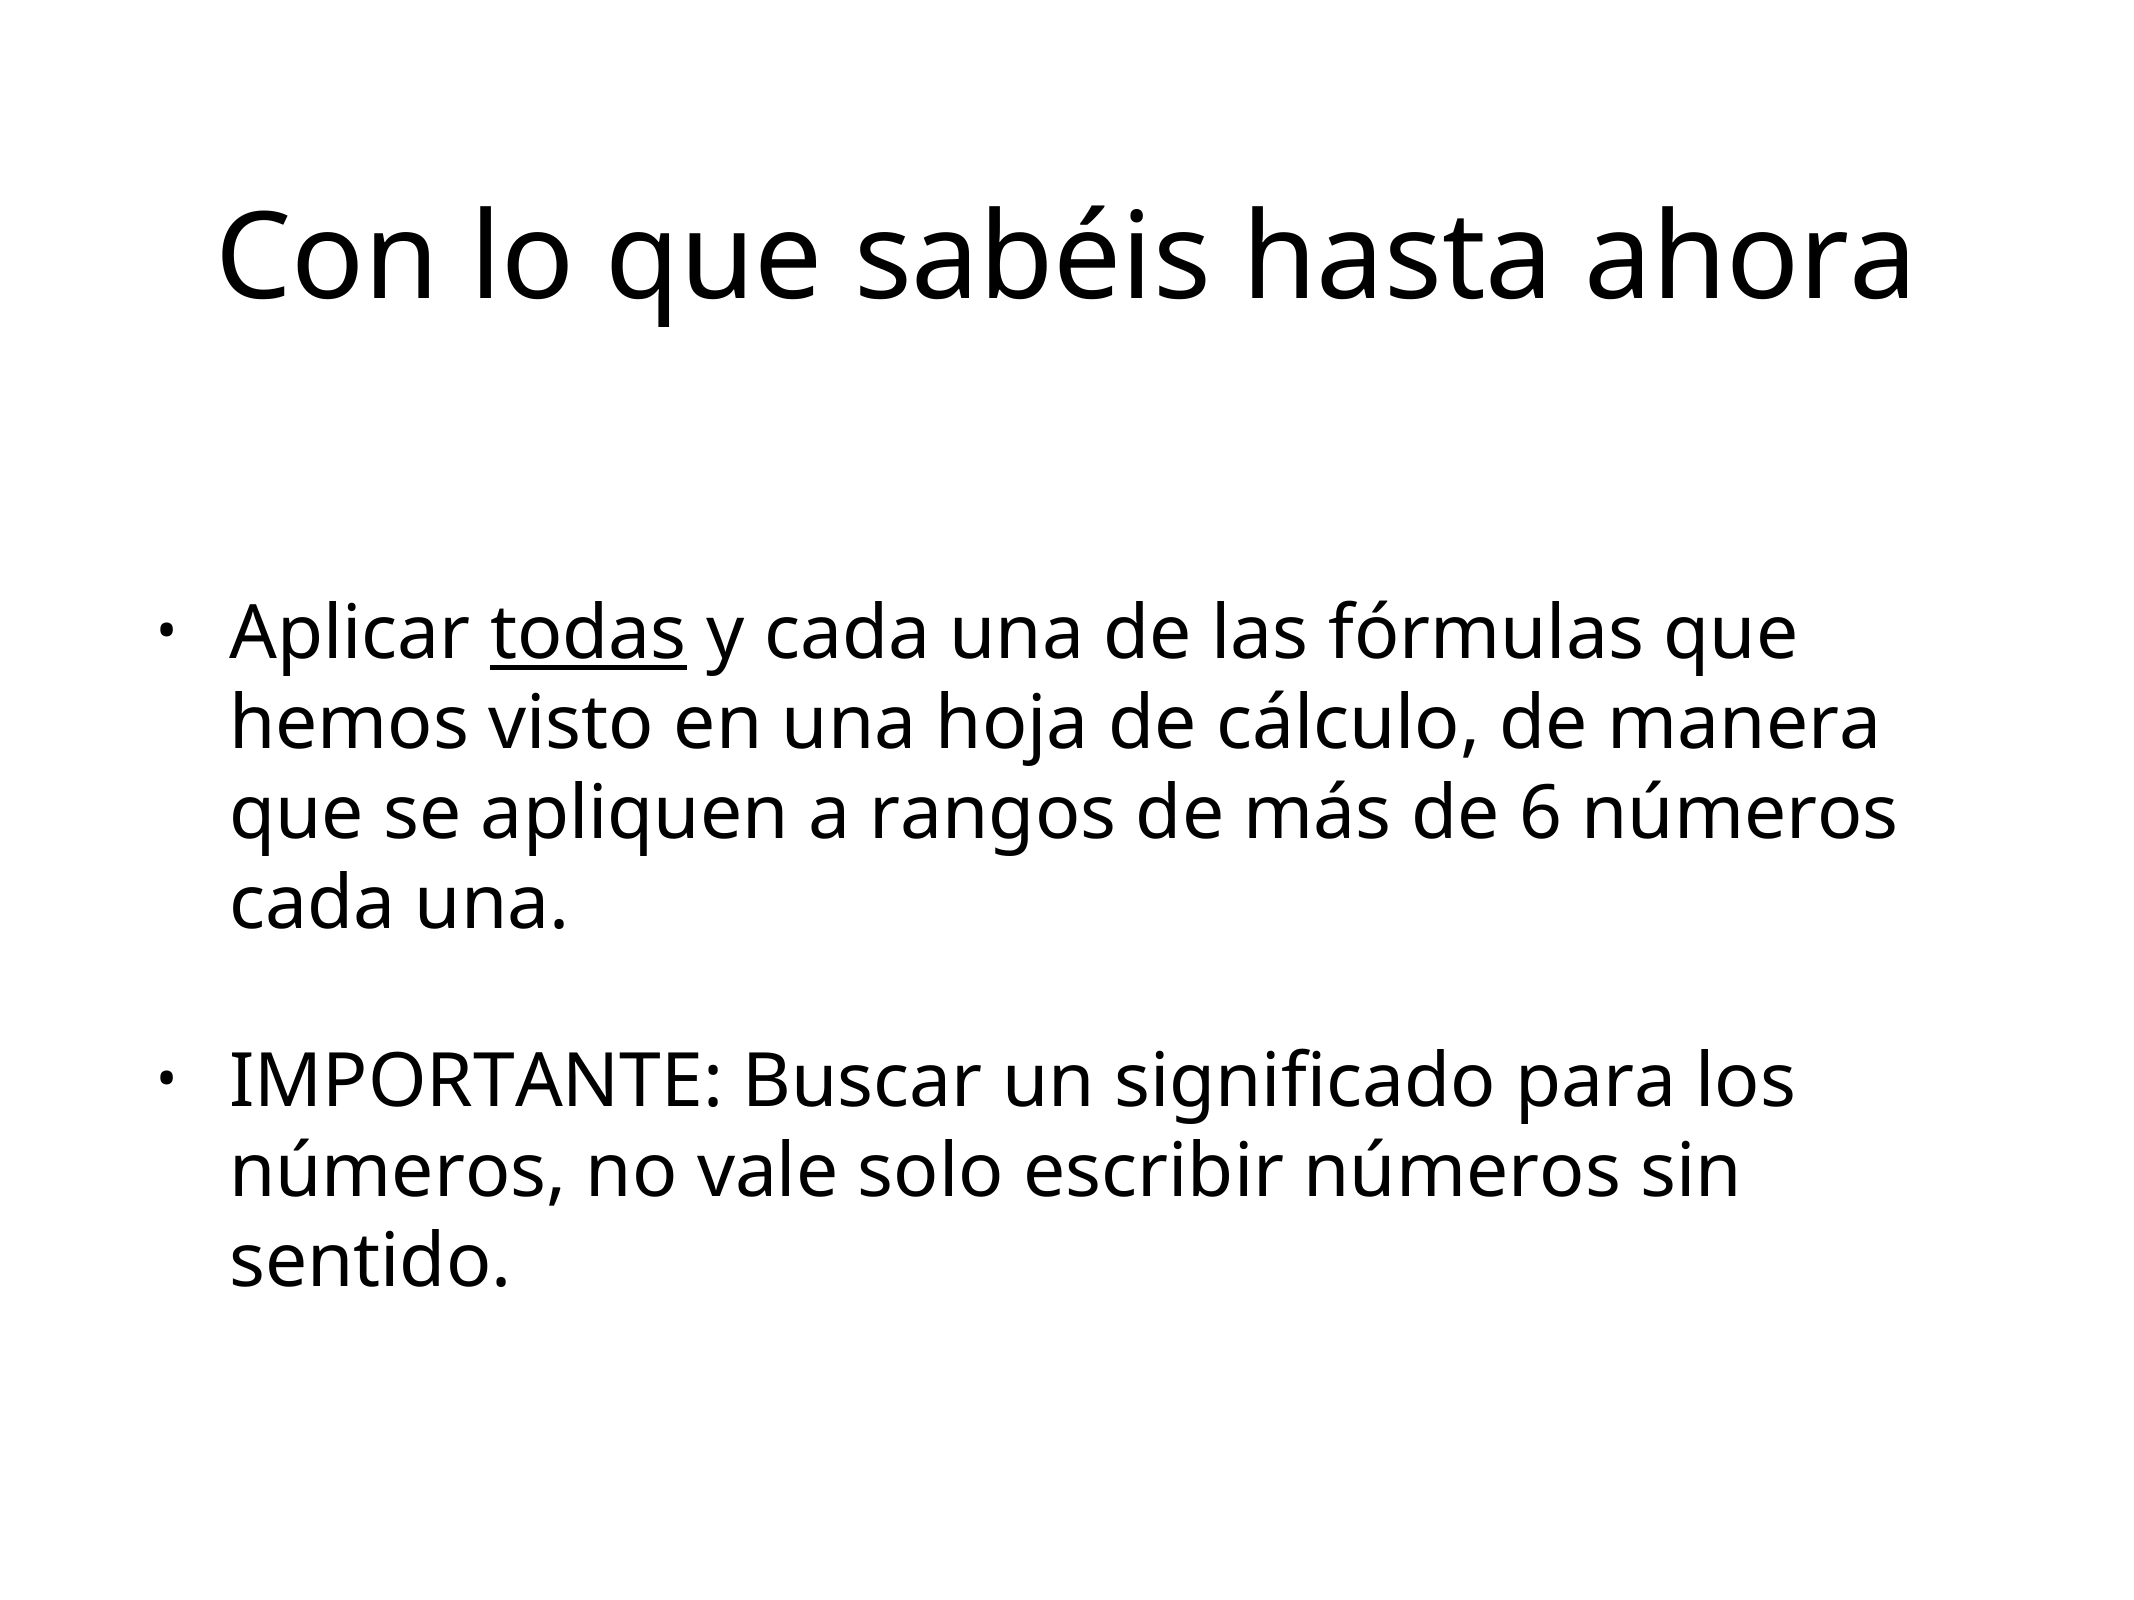

# Con lo que sabéis hasta ahora
Aplicar todas y cada una de las fórmulas que hemos visto en una hoja de cálculo, de manera que se apliquen a rangos de más de 6 números cada una.
IMPORTANTE: Buscar un significado para los números, no vale solo escribir números sin sentido.